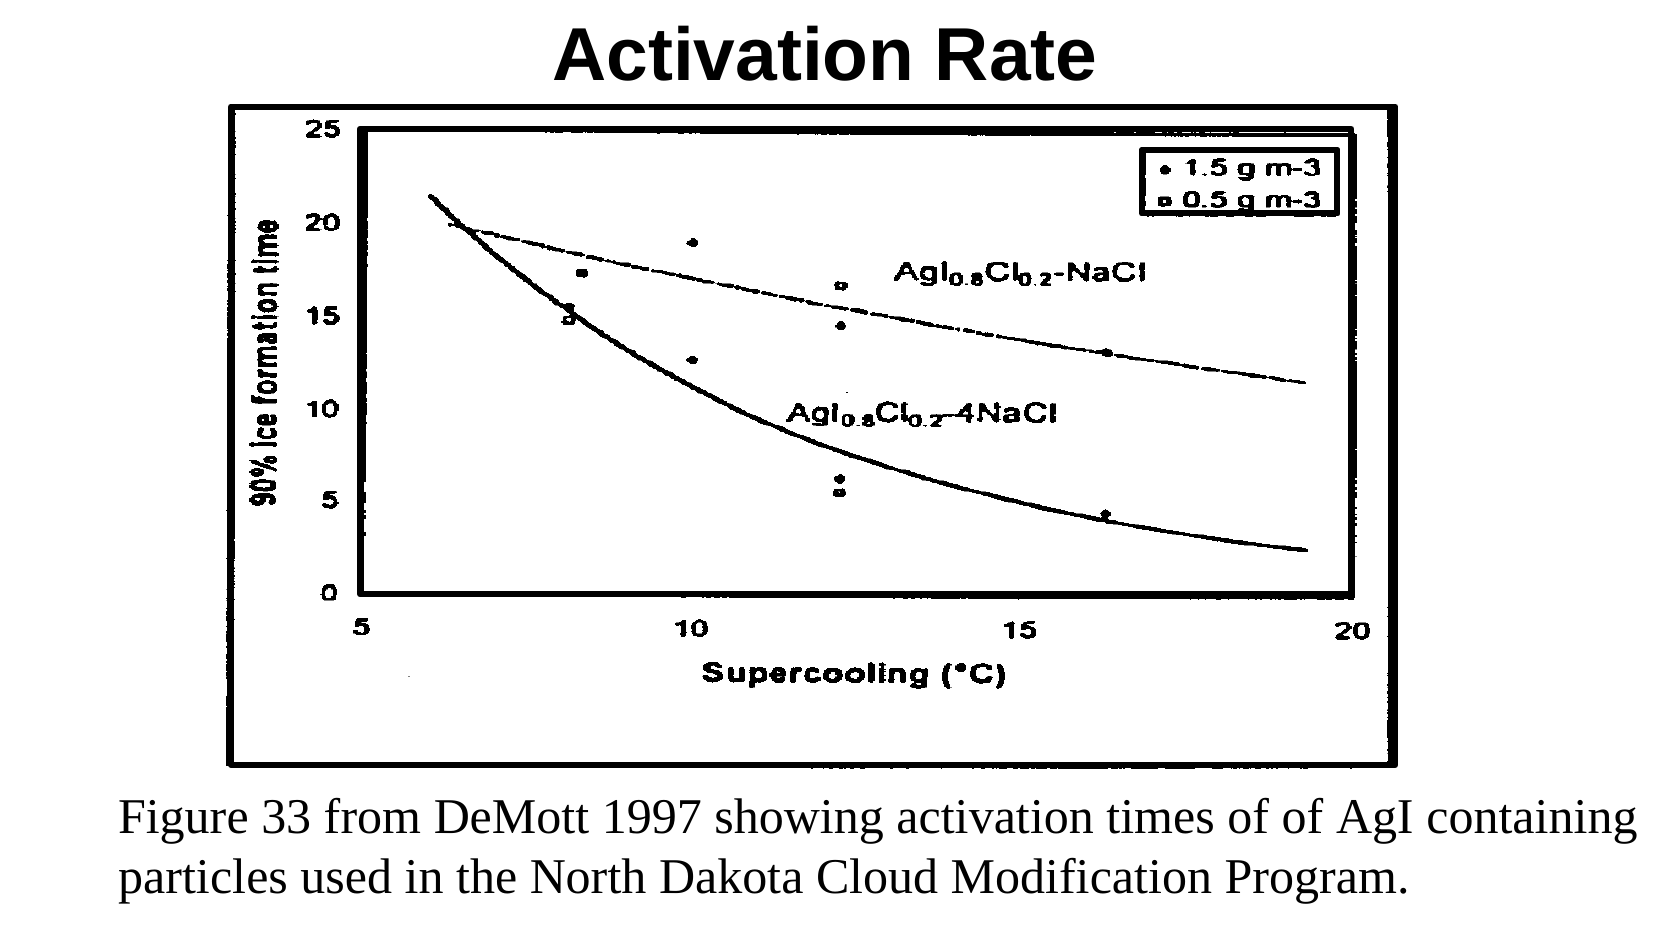

# Activation Rate
Figure 33 from DeMott 1997 showing activation times of of AgI containing particles used in the North Dakota Cloud Modification Program.